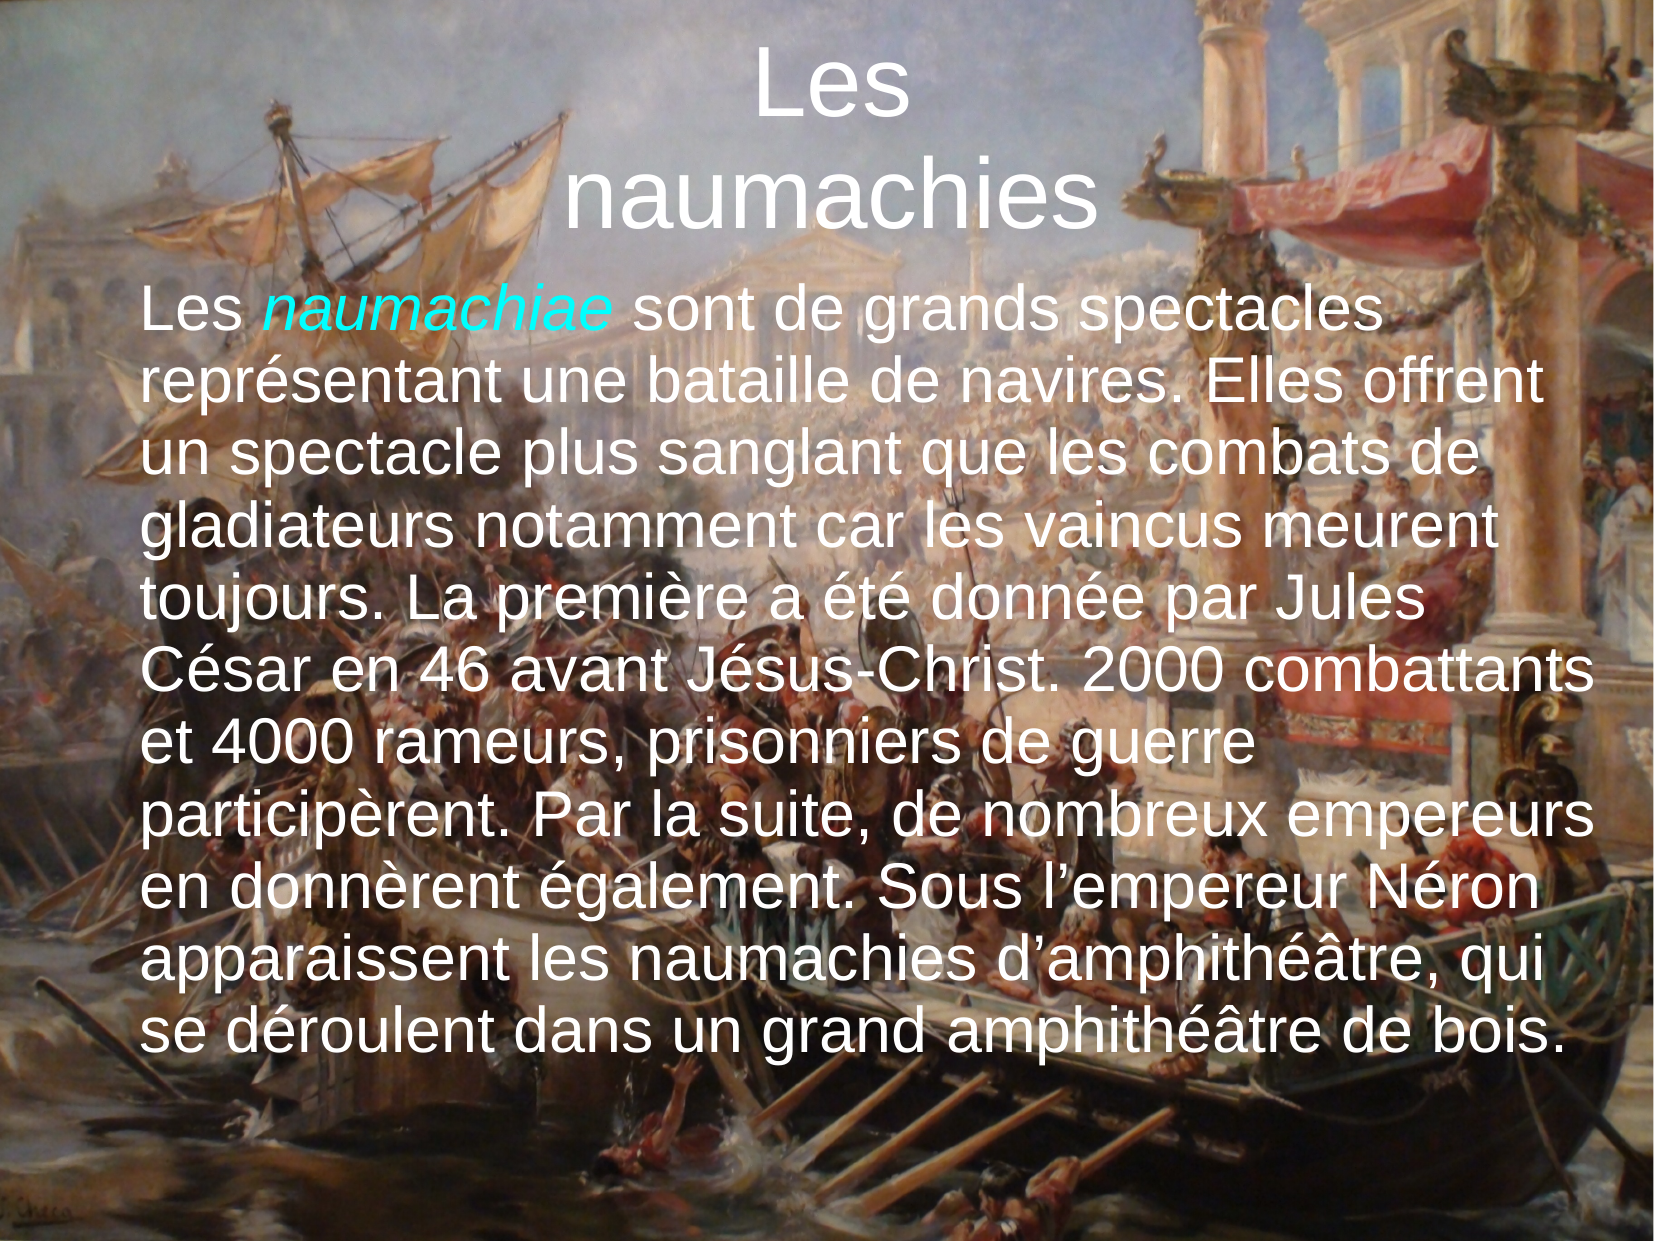

Les naumachies
Les naumachiae sont de grands spectacles représentant une bataille de navires. Elles offrent un spectacle plus sanglant que les combats de gladiateurs notamment car les vaincus meurent toujours. La première a été donnée par Jules César en 46 avant Jésus-Christ. 2000 combattants et 4000 rameurs, prisonniers de guerre participèrent. Par la suite, de nombreux empereurs en donnèrent également. Sous l’empereur Néron apparaissent les naumachies d’amphithéâtre, qui se déroulent dans un grand amphithéâtre de bois.